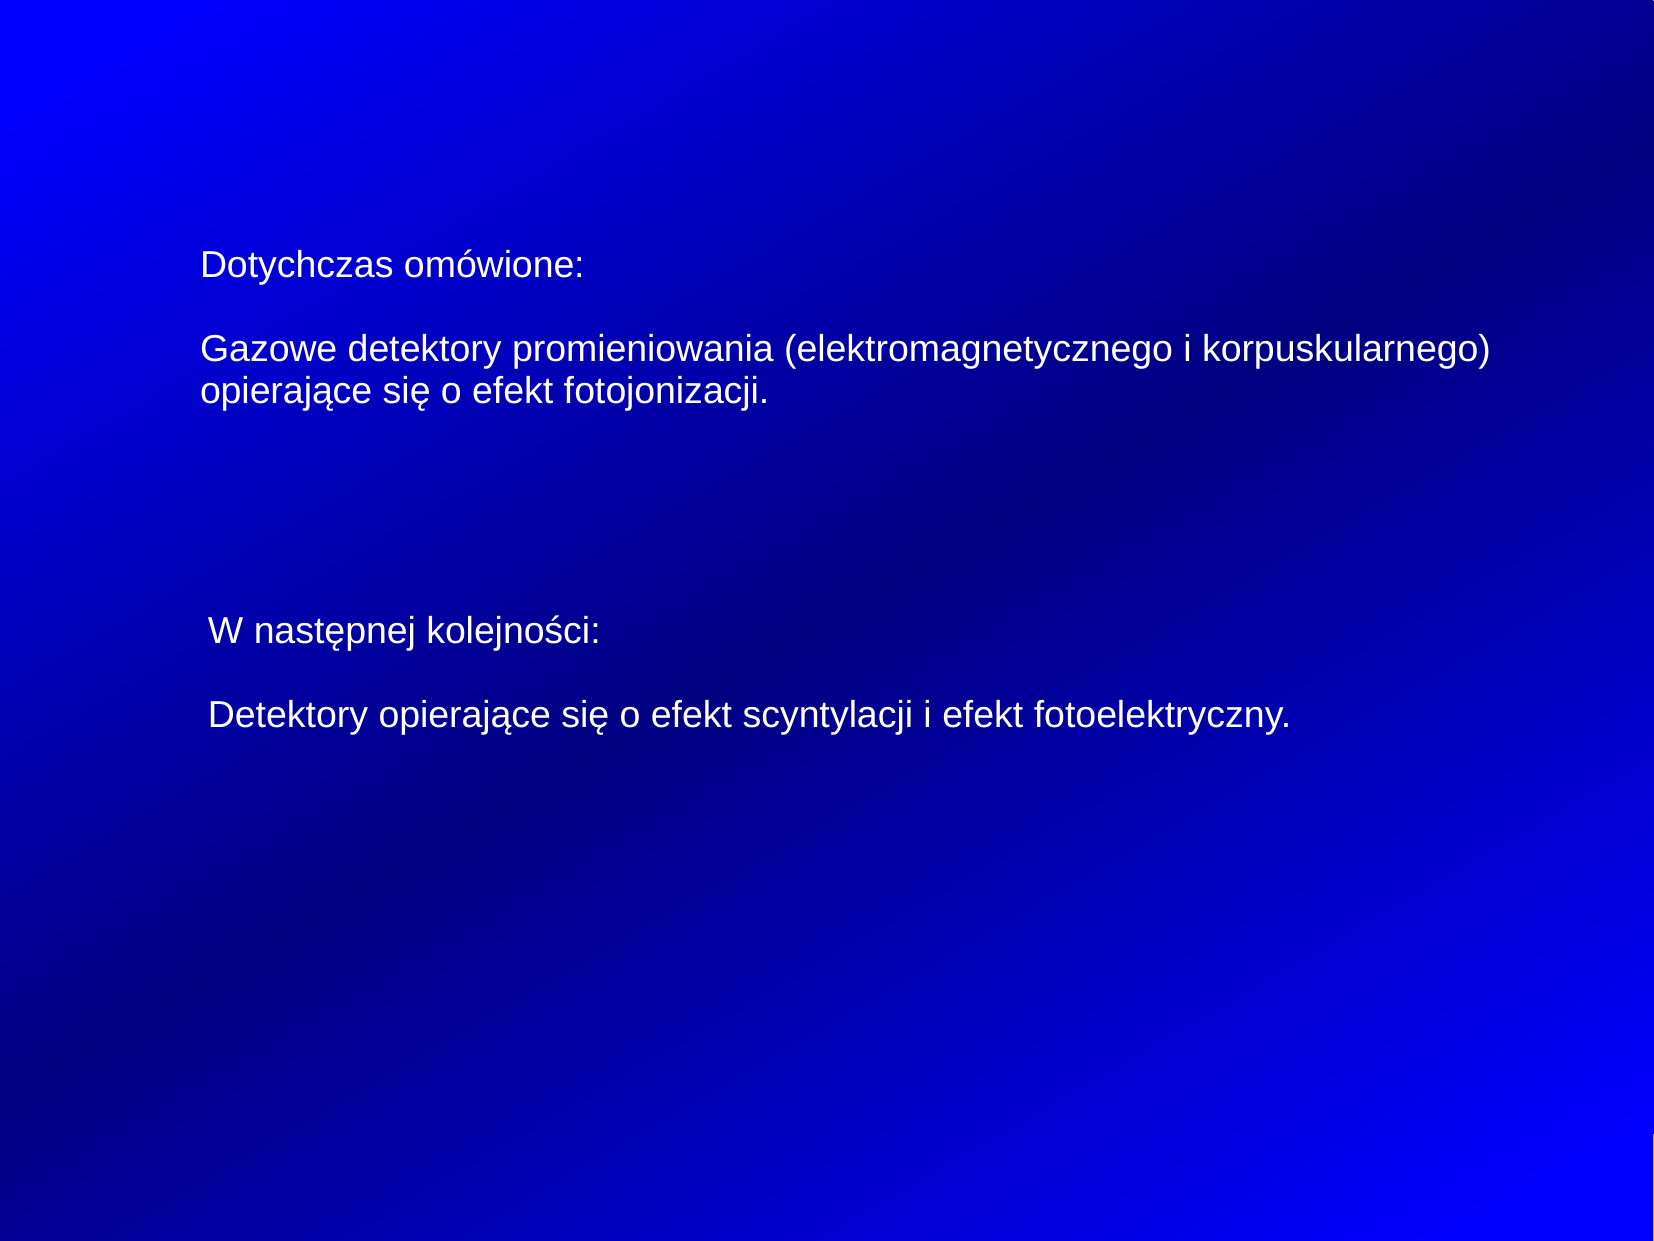

Dotychczas omówione:
Gazowe detektory promieniowania (elektromagnetycznego i korpuskularnego)
opierające się o efekt fotojonizacji.
W następnej kolejności:
Detektory opierające się o efekt scyntylacji i efekt fotoelektryczny.